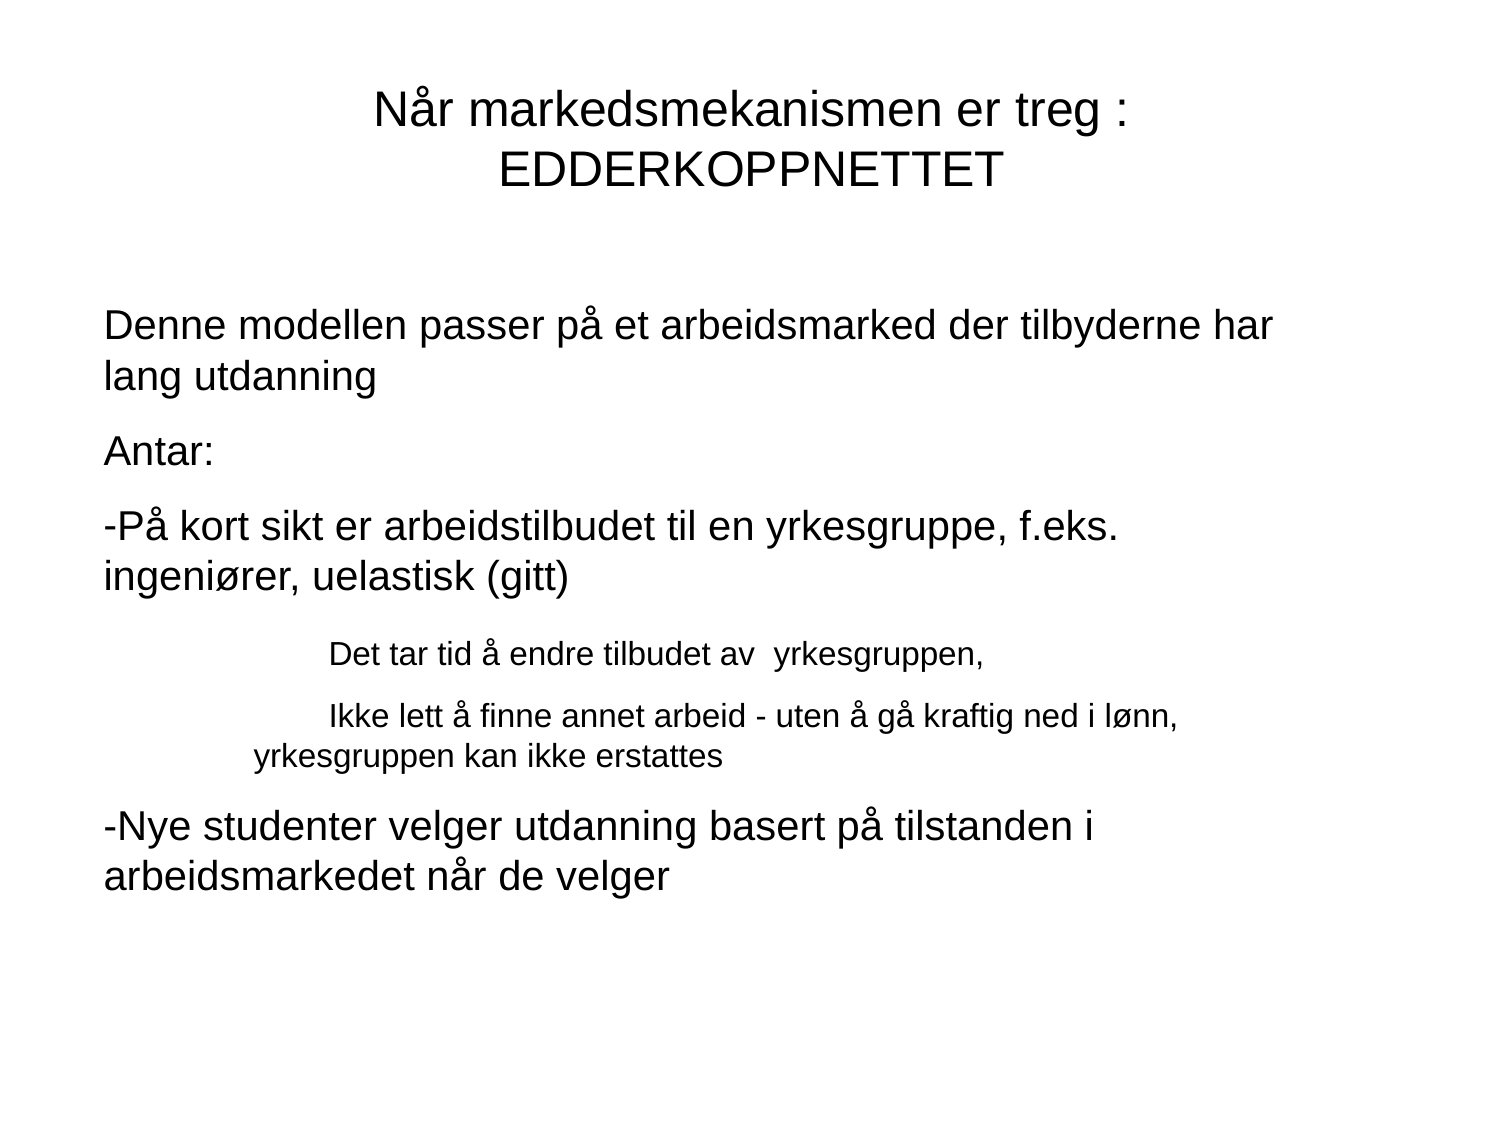

# Når markedsmekanismen er treg : EDDERKOPPNETTET
Denne modellen passer på et arbeidsmarked der tilbyderne har lang utdanning
Antar:
På kort sikt er arbeidstilbudet til en yrkesgruppe, f.eks. ingeniører, uelastisk (gitt)
	Det tar tid å endre tilbudet av yrkesgruppen,
	Ikke lett å finne annet arbeid - uten å gå kraftig ned i lønn, 	yrkesgruppen kan ikke erstattes
Nye studenter velger utdanning basert på tilstanden i arbeidsmarkedet når de velger